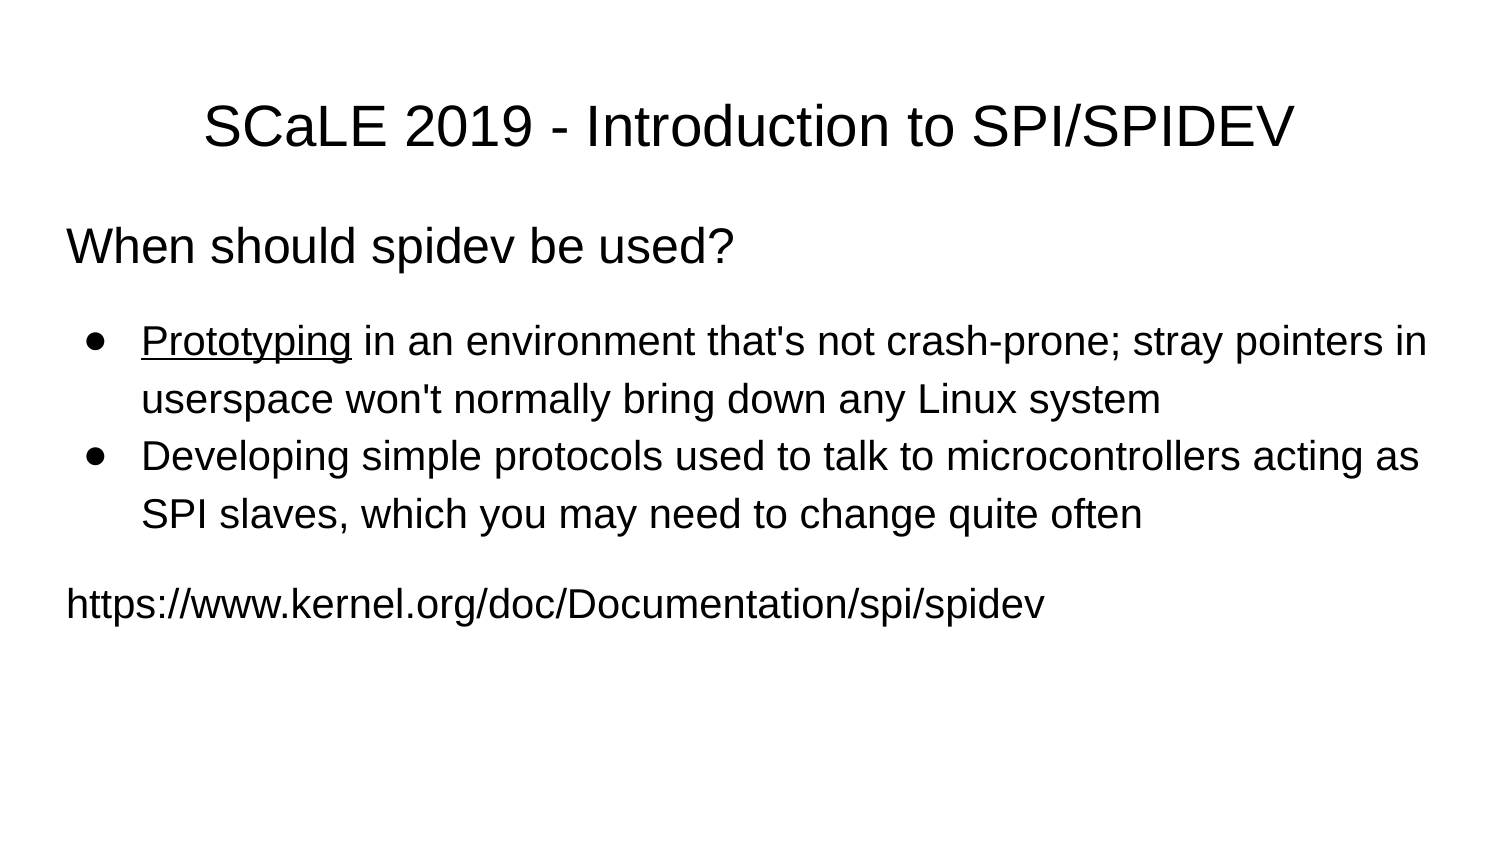

# SCaLE 2019 - Introduction to SPI/SPIDEV
When should spidev be used?
Prototyping in an environment that's not crash-prone; stray pointers in userspace won't normally bring down any Linux system
Developing simple protocols used to talk to microcontrollers acting as SPI slaves, which you may need to change quite often
https://www.kernel.org/doc/Documentation/spi/spidev